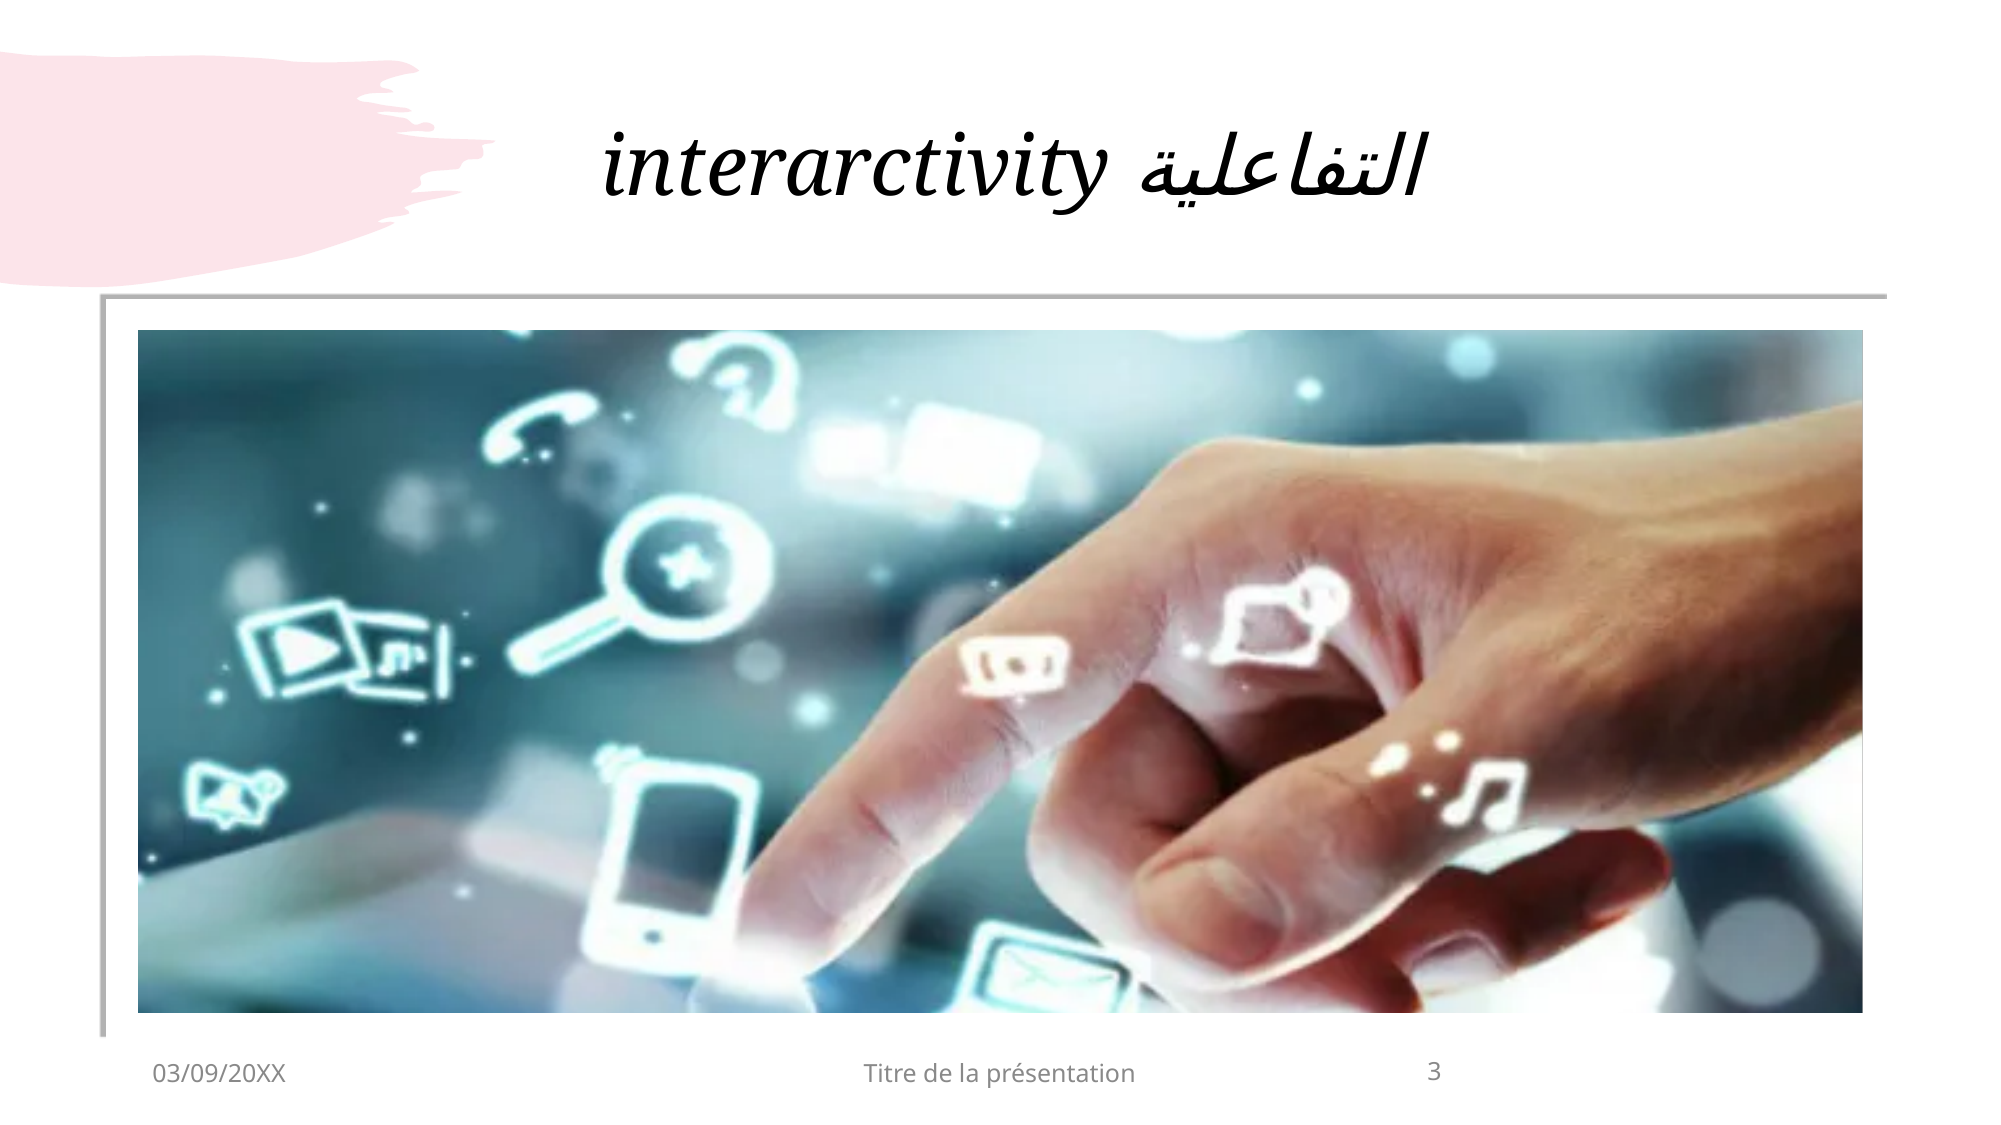

# التفاعلية interarctivity
03/09/20XX
Titre de la présentation